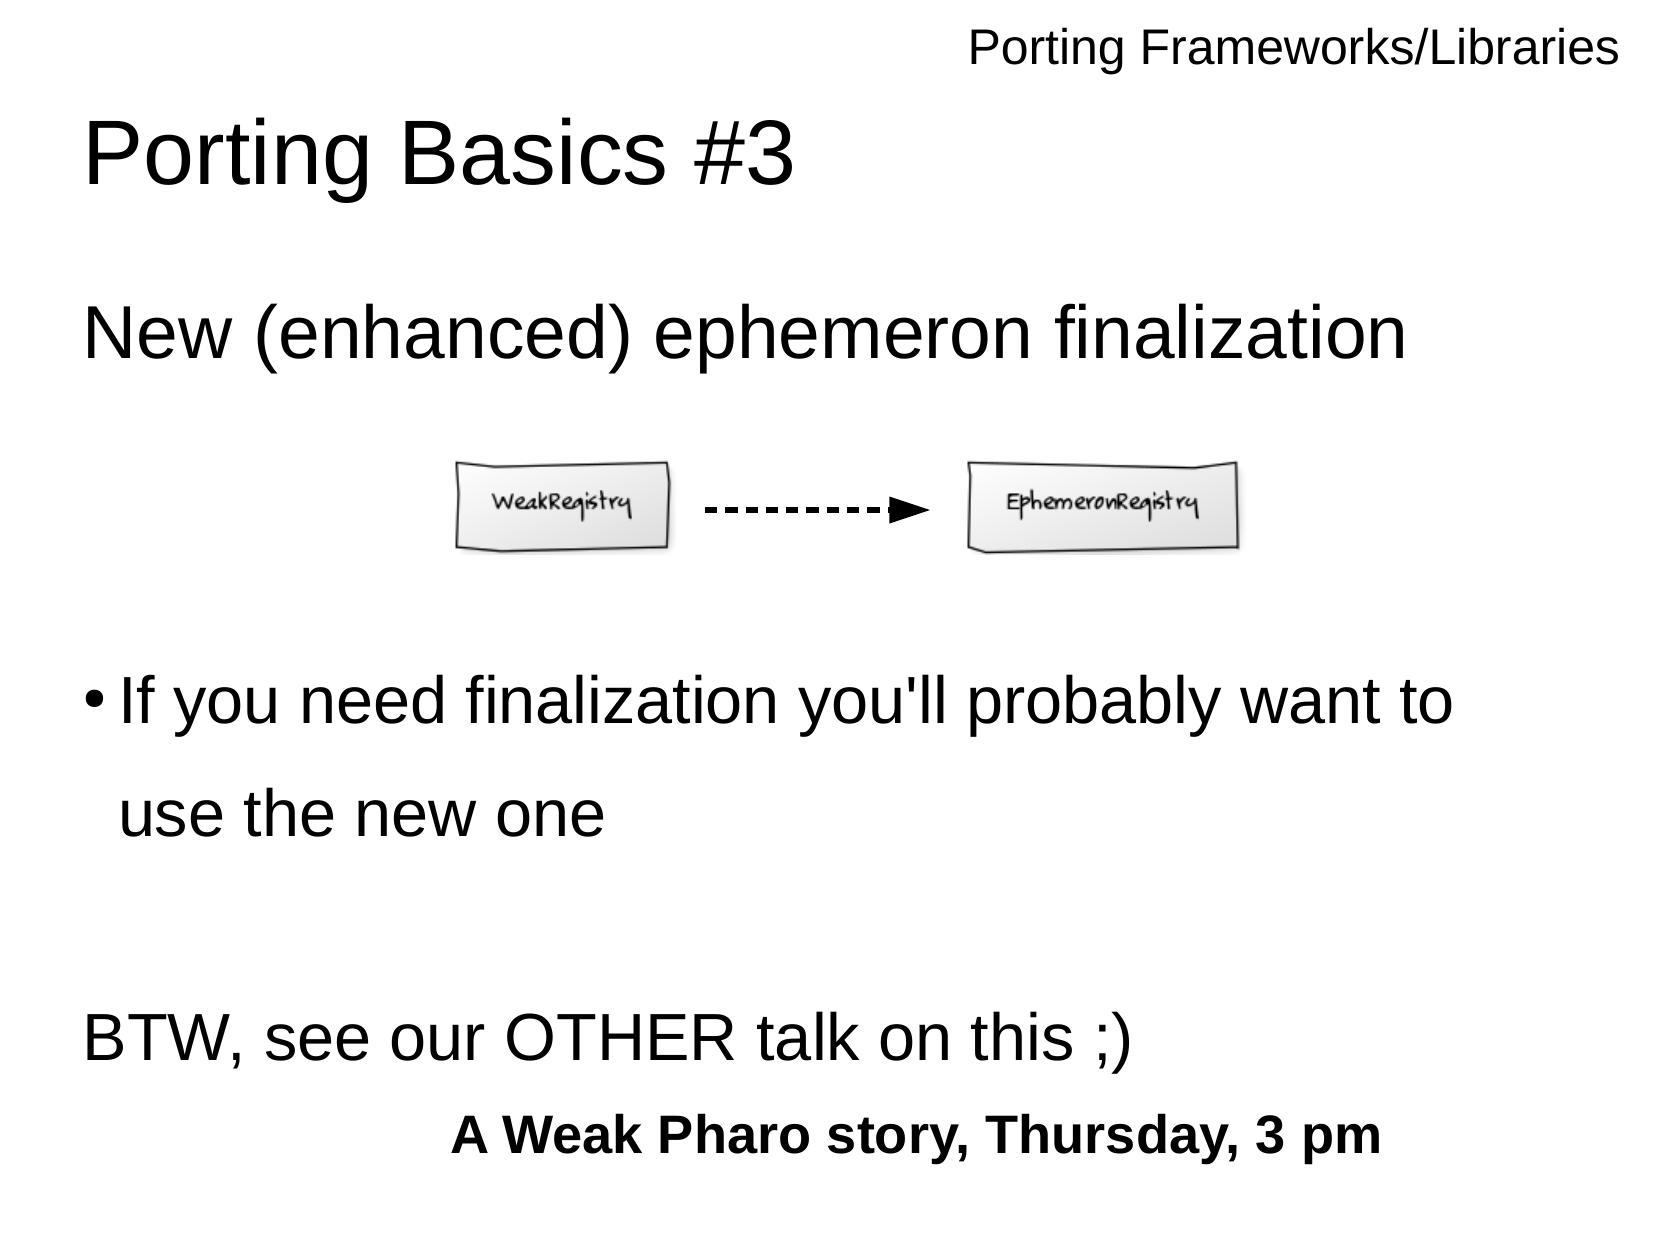

Porting Frameworks/Libraries
# Porting Basics #3
New (enhanced) ephemeron finalization
If you need finalization you'll probably want to use the new one
BTW, see our OTHER talk on this ;)
A Weak Pharo story, Thursday, 3 pm